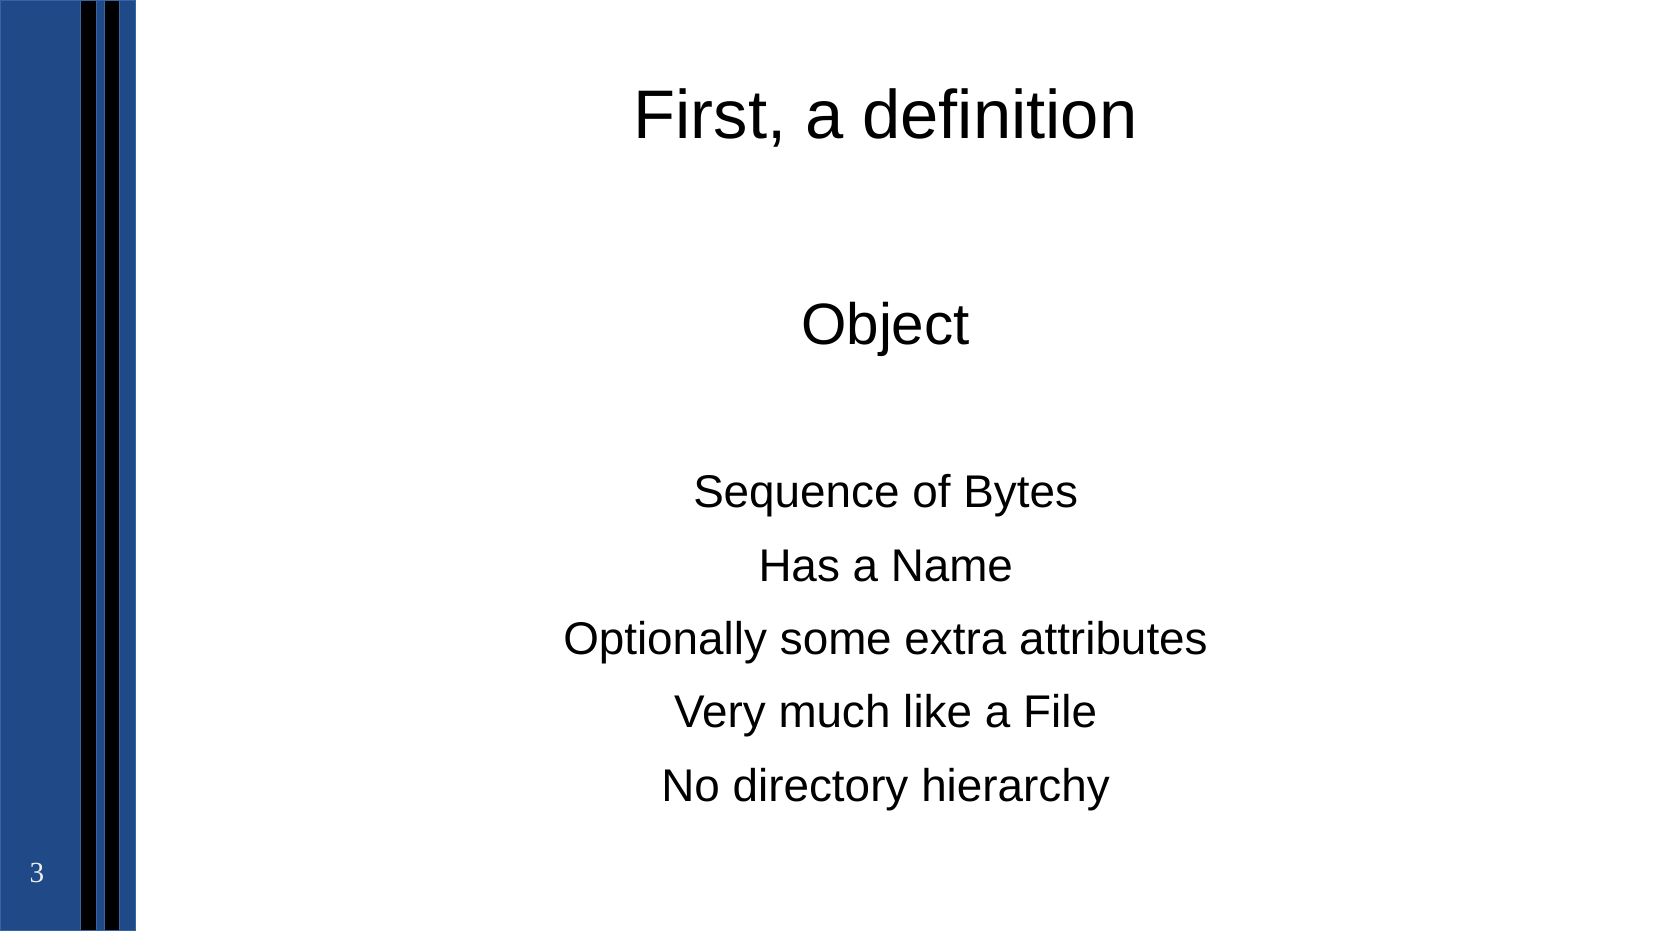

# First, a definition
Object
Sequence of Bytes
Has a Name
Optionally some extra attributes
Very much like a File
No directory hierarchy
3